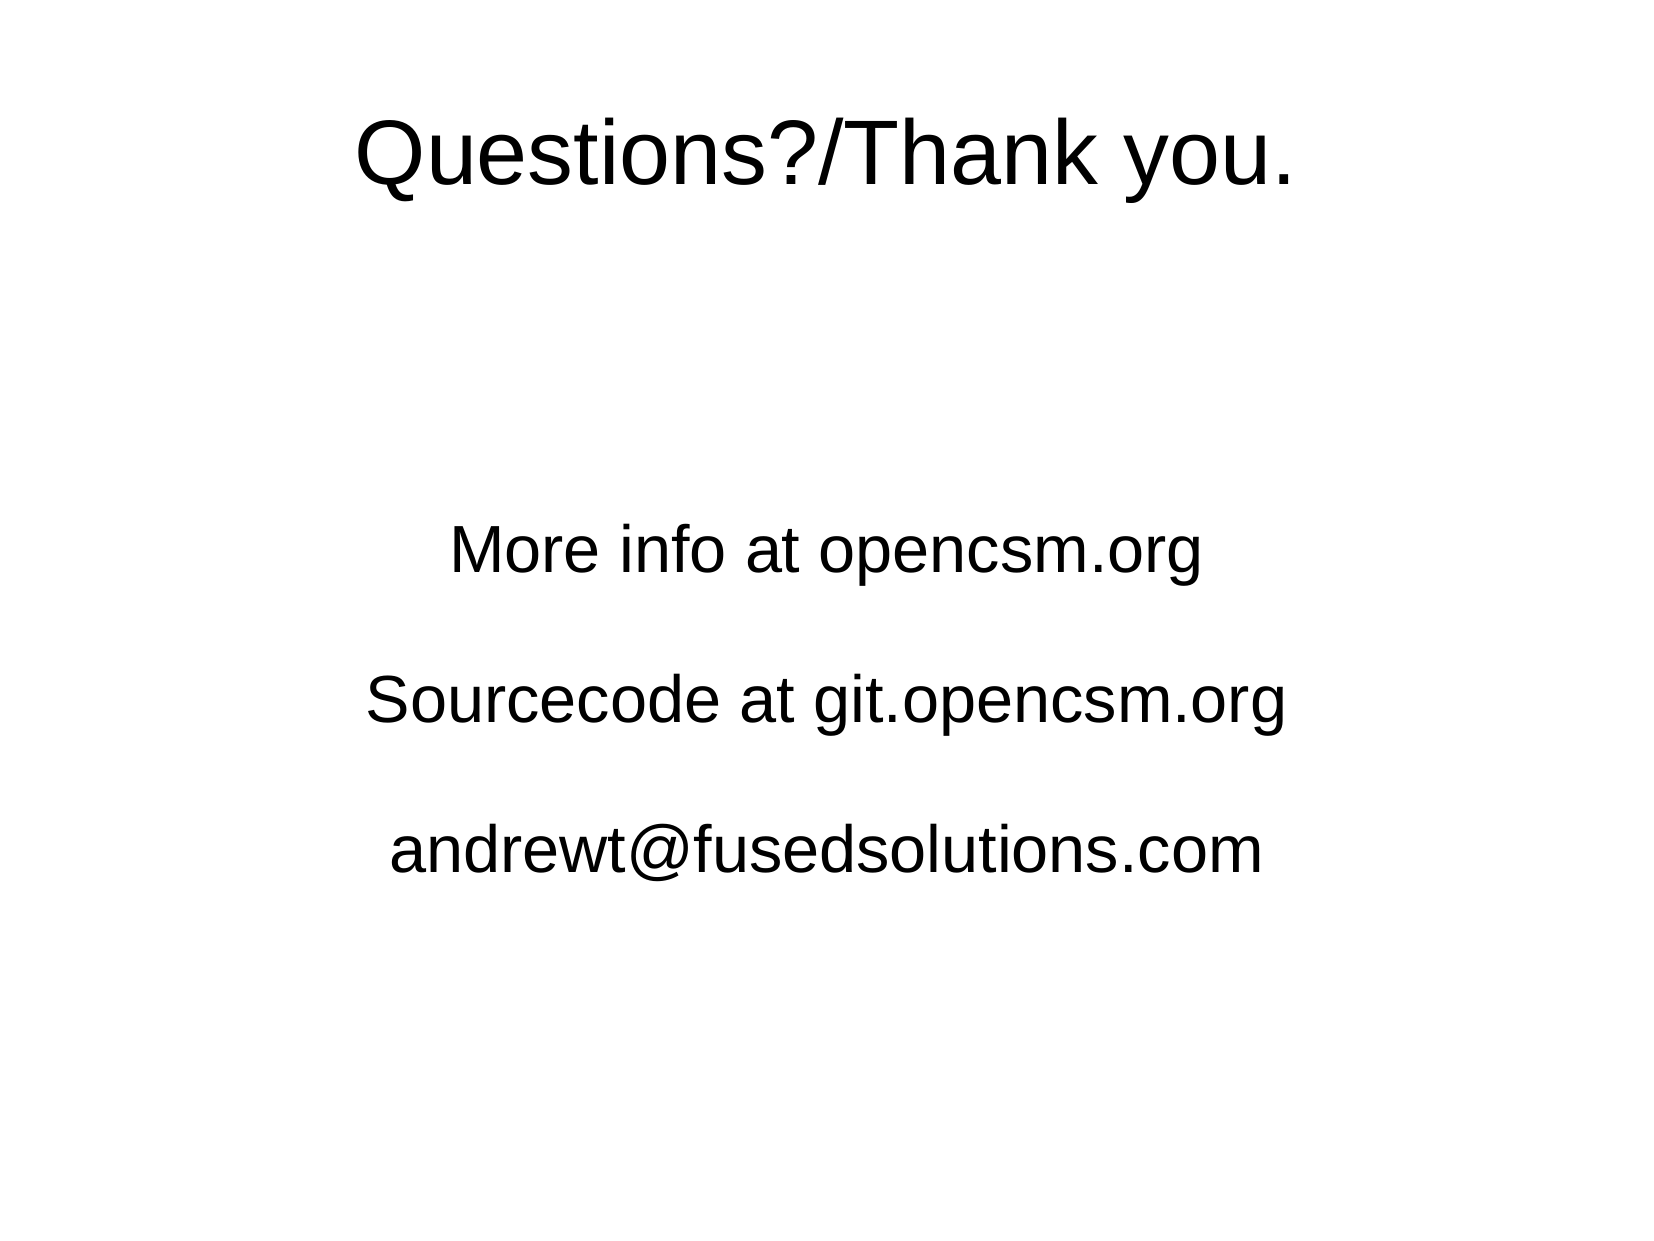

# Questions?/Thank you.
More info at opencsm.org
Sourcecode at git.opencsm.org
andrewt@fusedsolutions.com